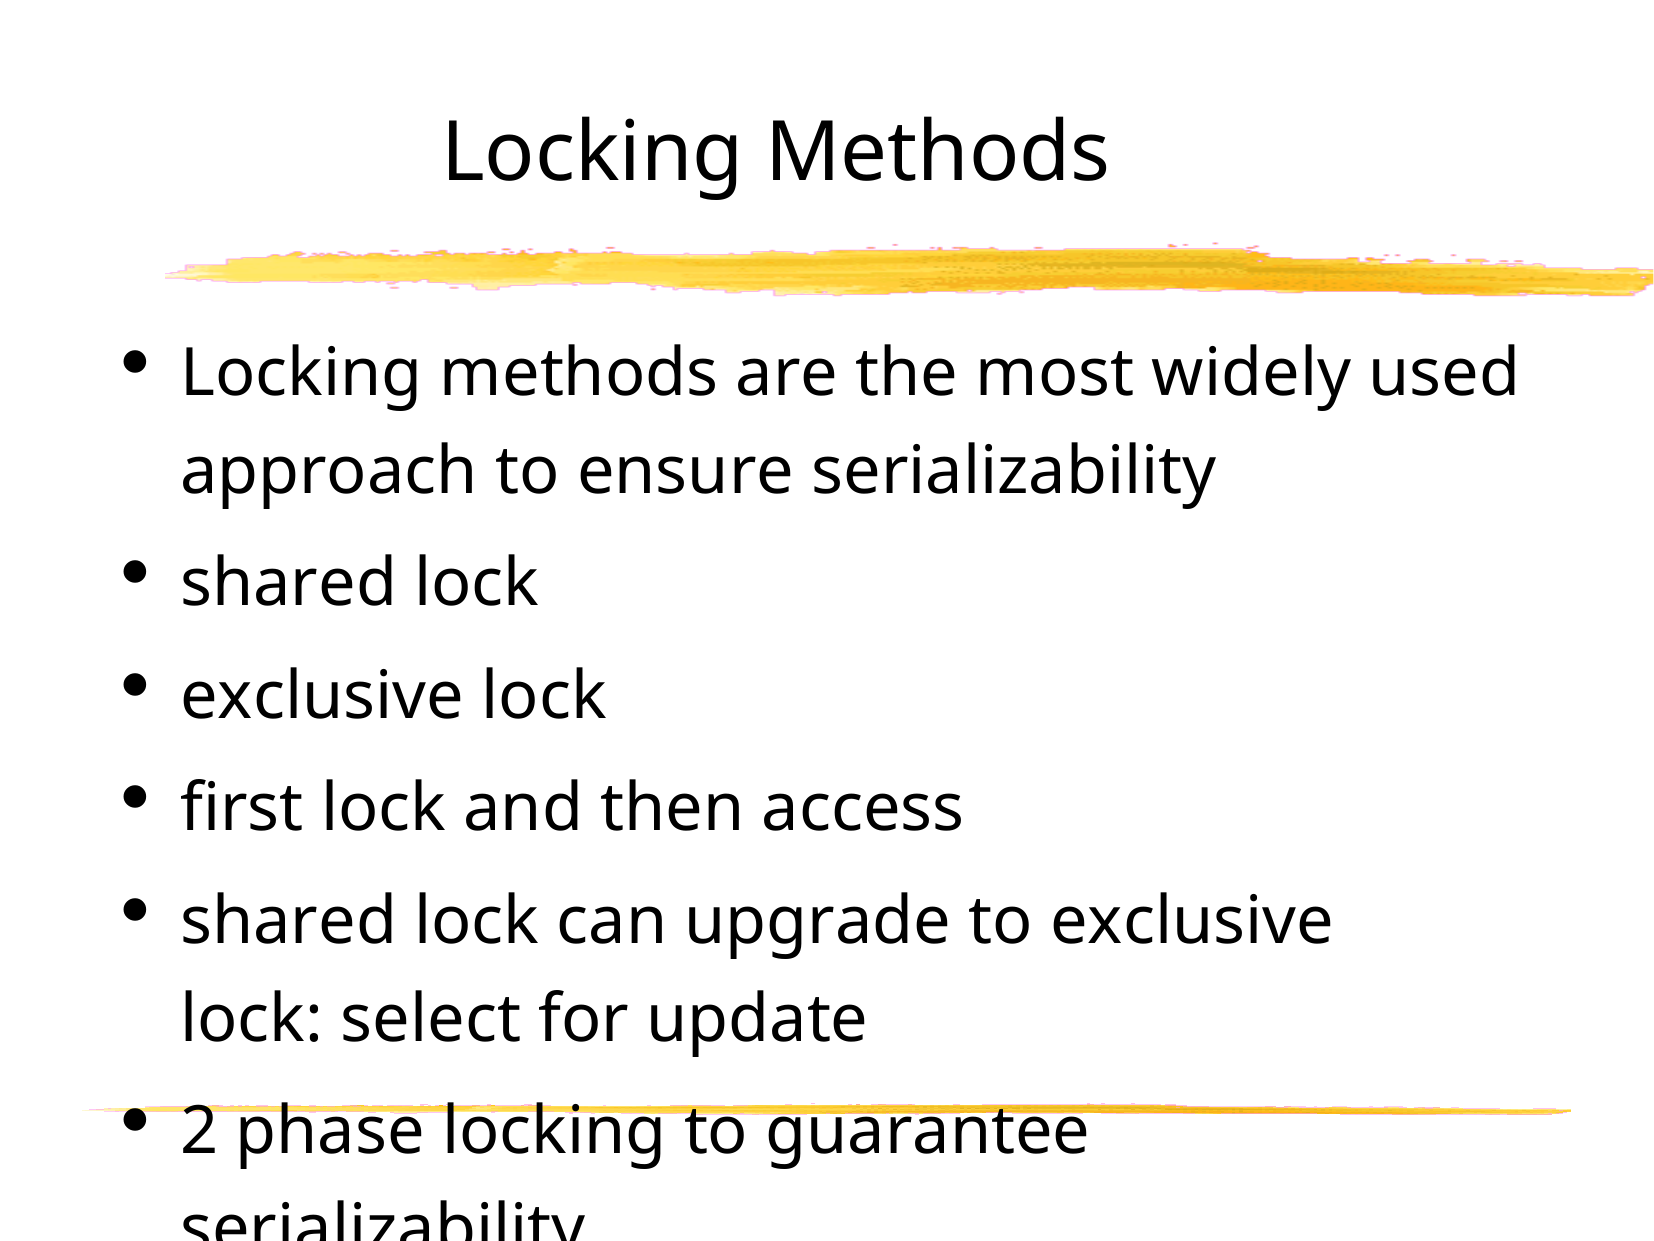

# Locking Methods
Locking methods are the most widely used approach to ensure serializability
shared lock
exclusive lock
first lock and then access
shared lock can upgrade to exclusive
lock: select for update
2 phase locking to guarantee
serializability